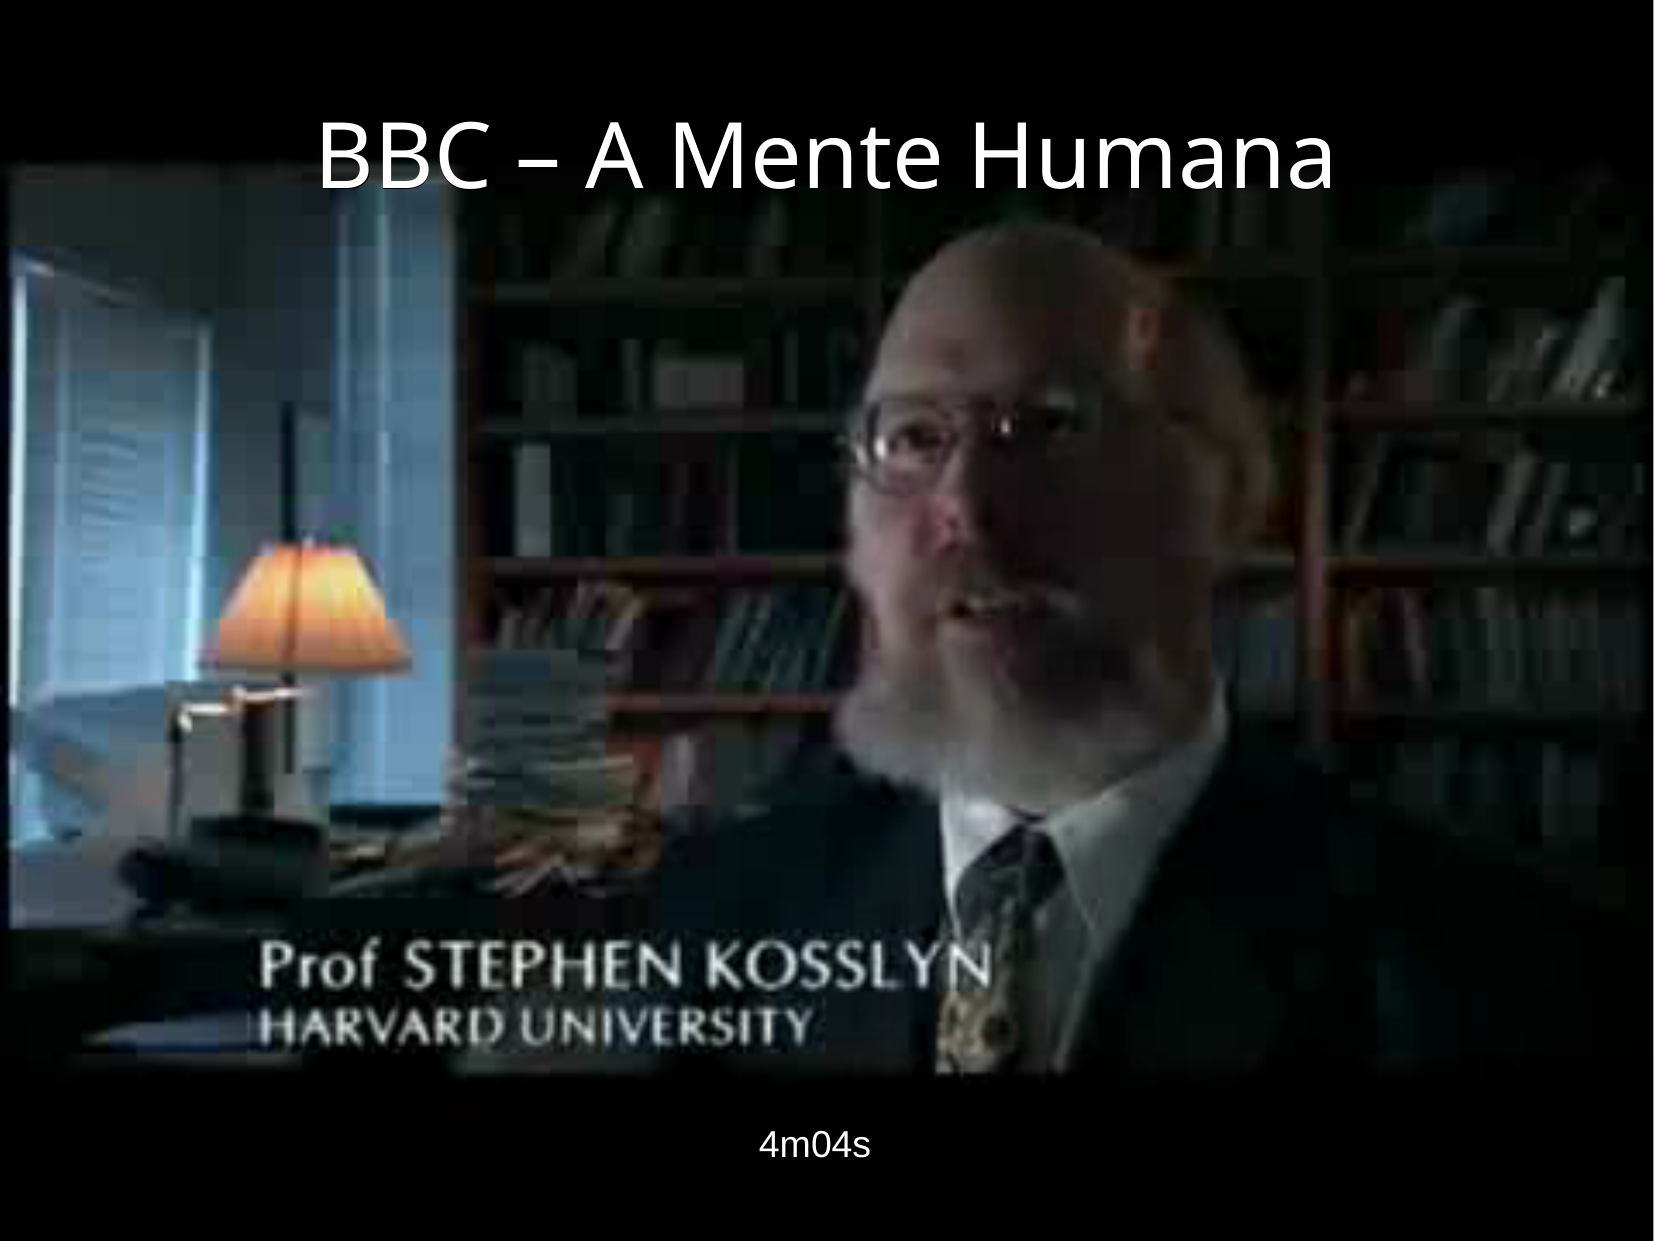

BBC – A Mente Humana
#
4m04s